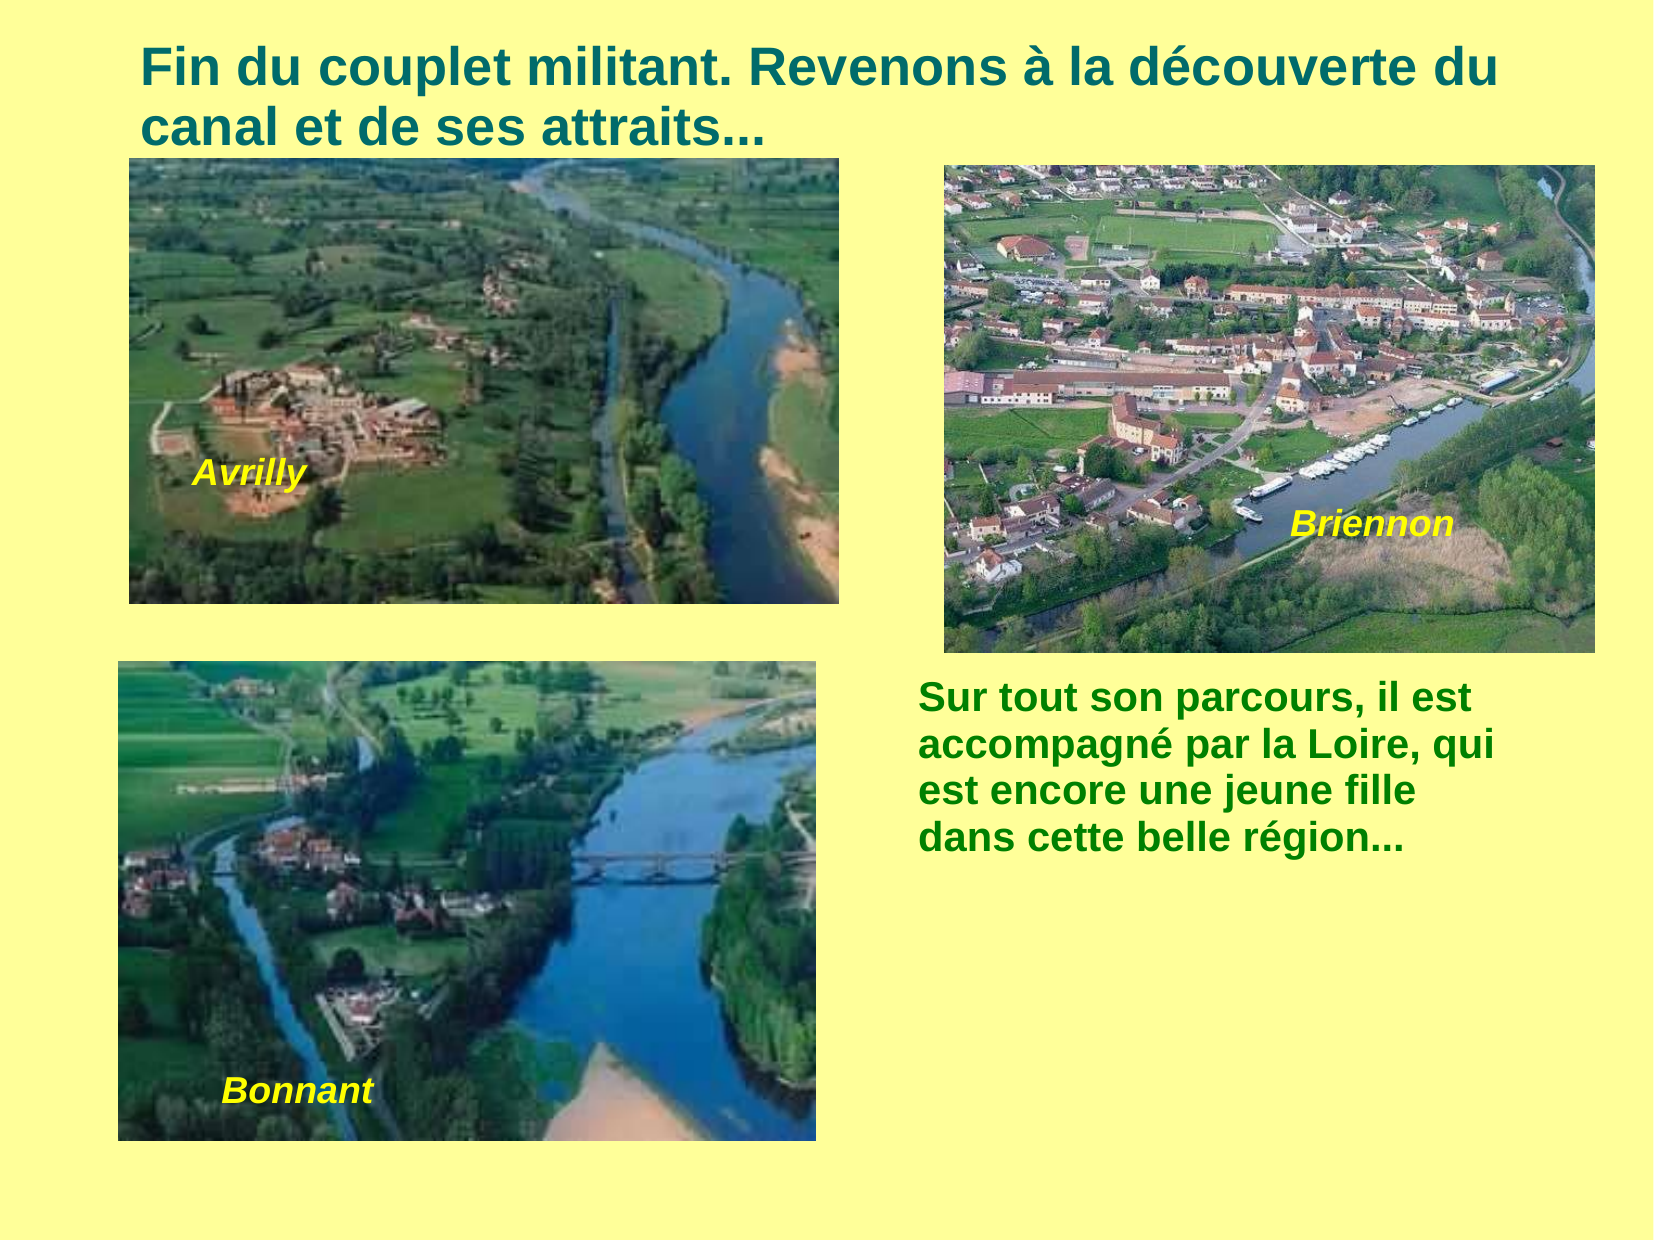

Fin du couplet militant. Revenons à la découverte du canal et de ses attraits...
Avrilly
Briennon
Sur tout son parcours, il est accompagné par la Loire, qui est encore une jeune fille dans cette belle région...
Bonnant